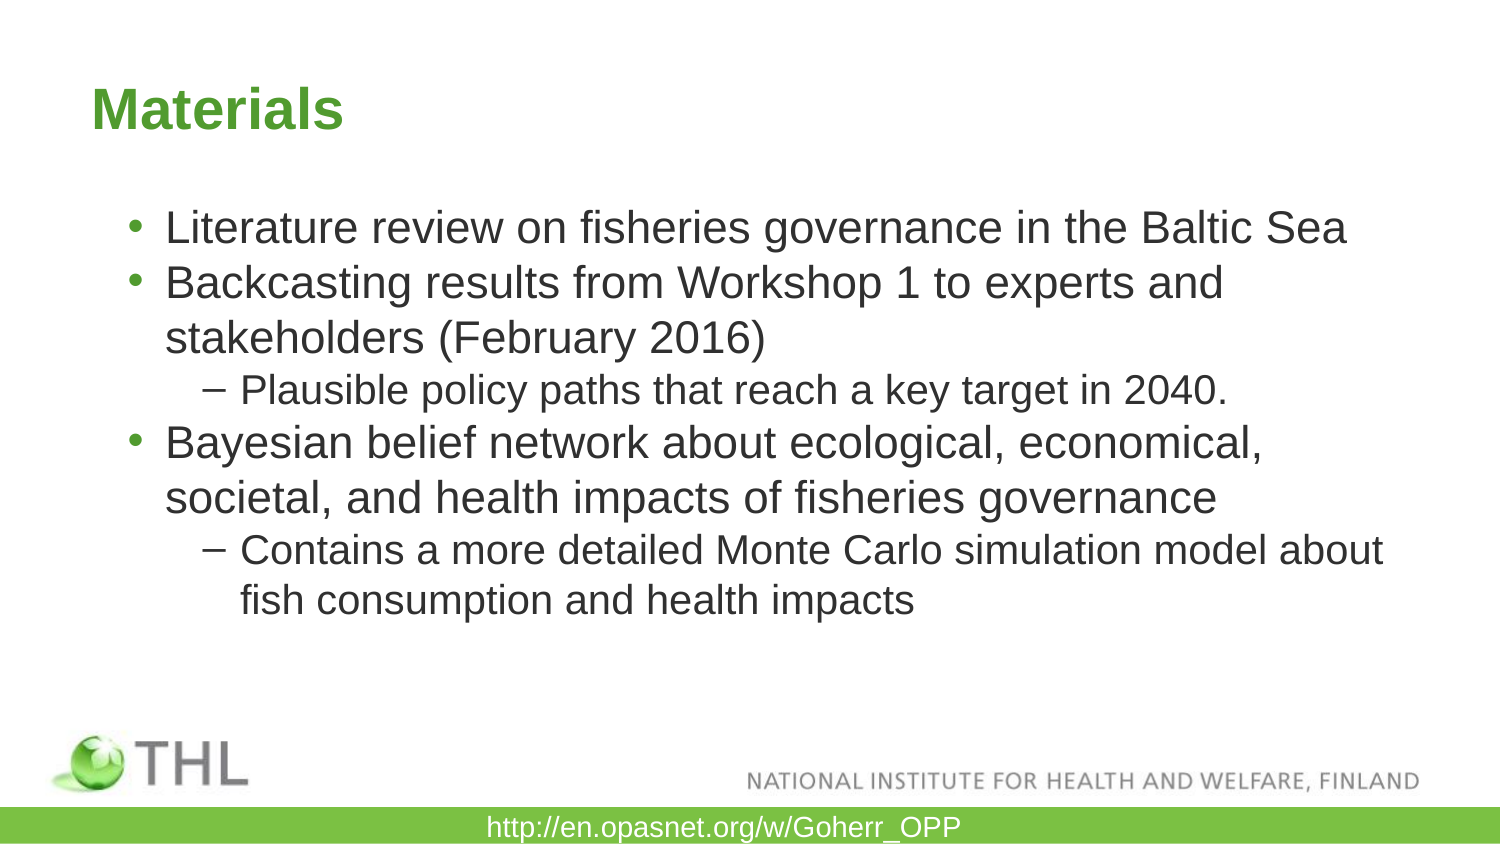

# Materials
Literature review on fisheries governance in the Baltic Sea
Backcasting results from Workshop 1 to experts and stakeholders (February 2016)
Plausible policy paths that reach a key target in 2040.
Bayesian belief network about ecological, economical, societal, and health impacts of fisheries governance
Contains a more detailed Monte Carlo simulation model about fish consumption and health impacts